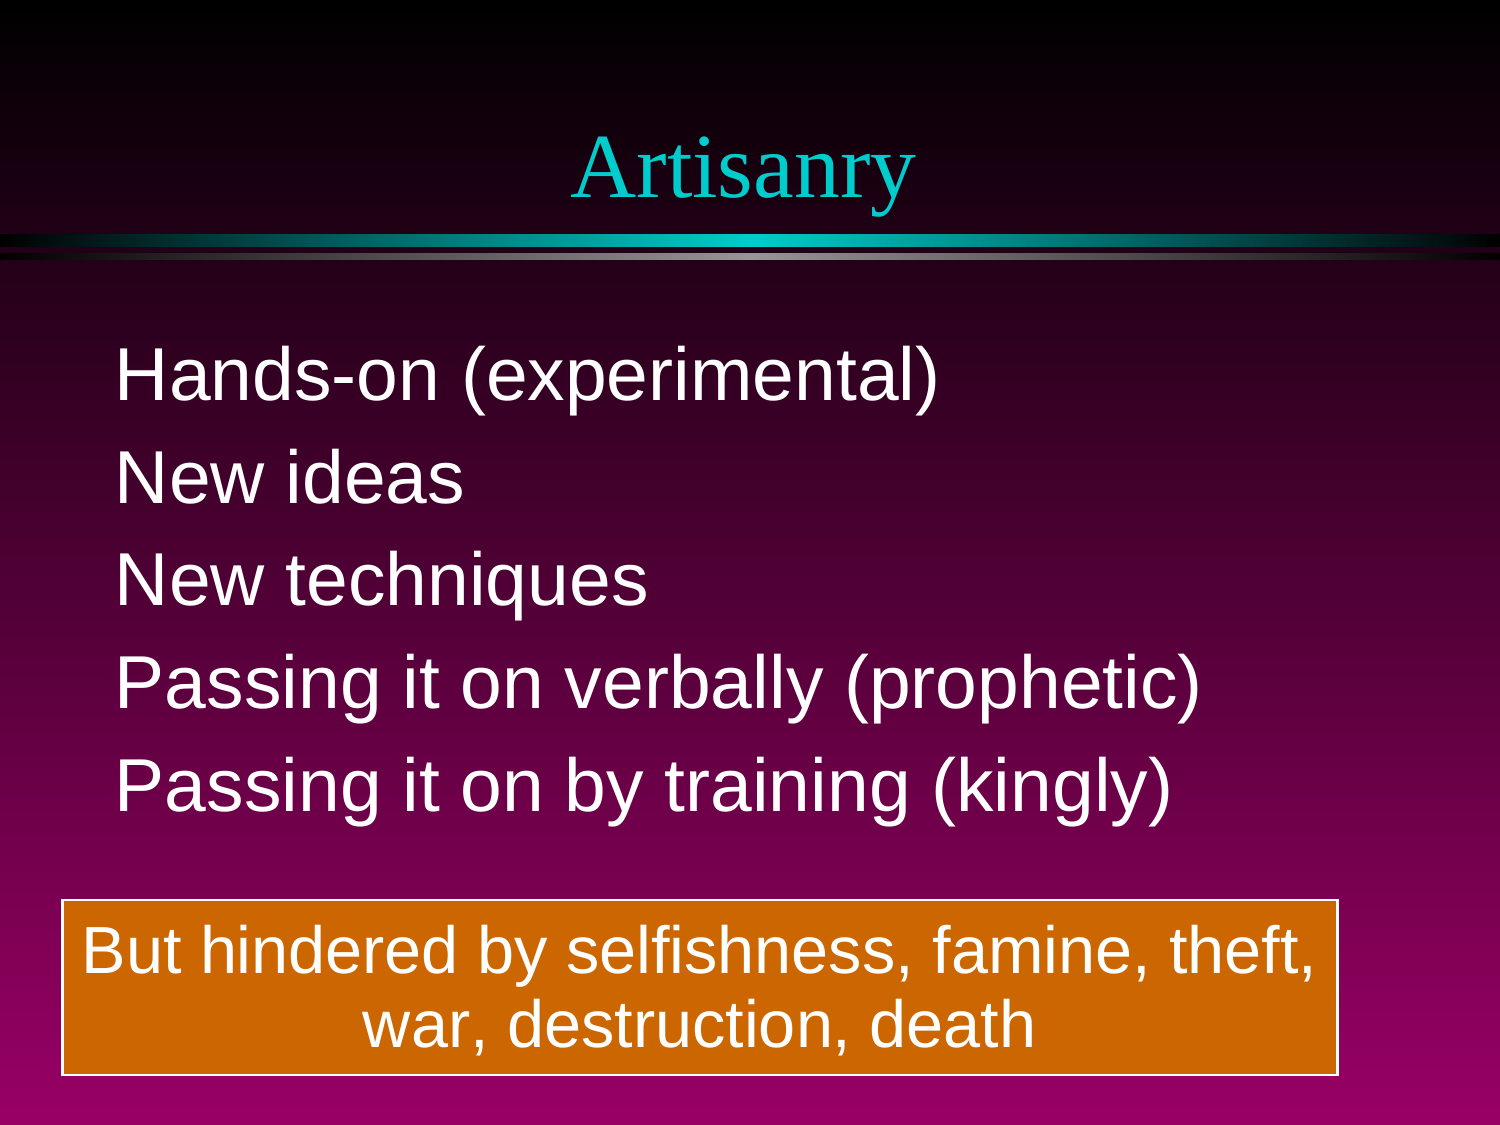

# Artisanry
Hands-on (experimental)
New ideas
New techniques
Passing it on verbally (prophetic)
Passing it on by training (kingly)
But hindered by selfishness, famine, theft,
war, destruction, death